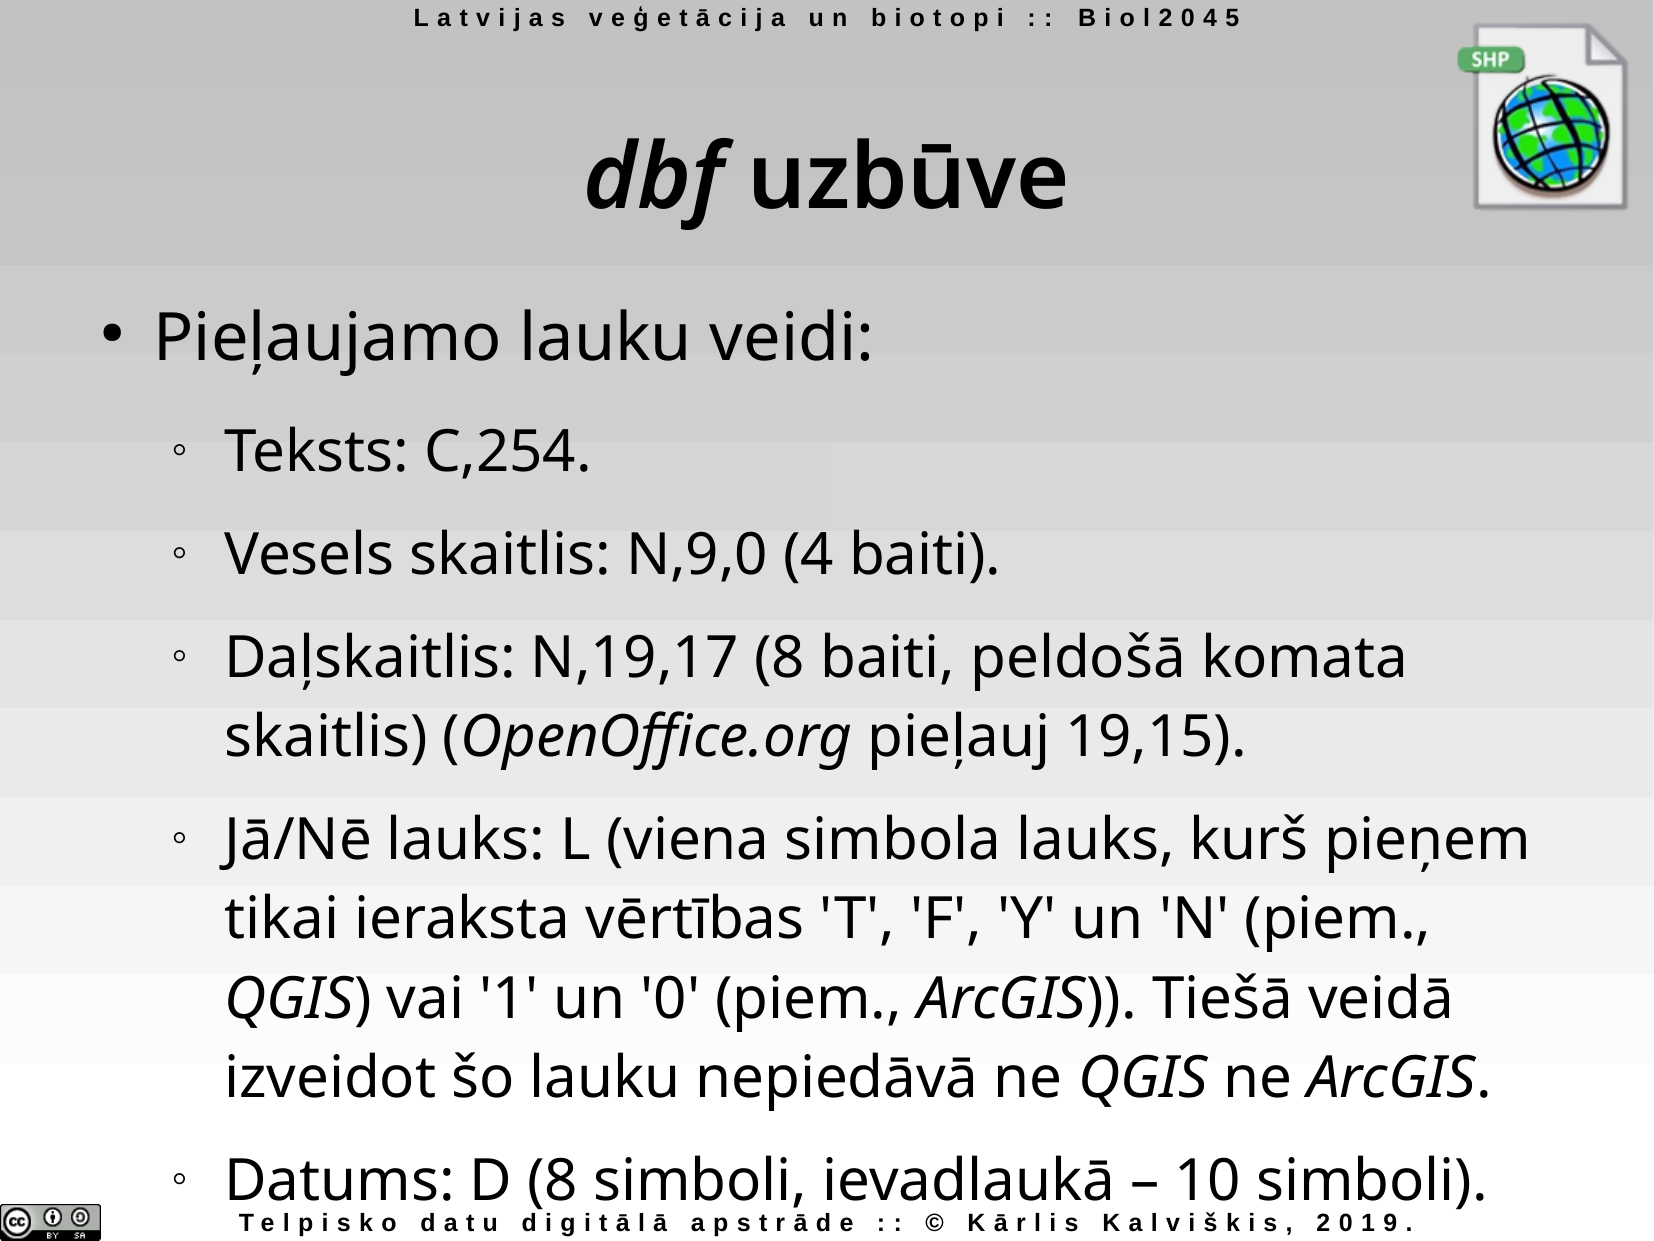

# dbf uzbūve
Pieļaujamo lauku veidi:
Teksts: C,254.
Vesels skaitlis: N,9,0 (4 baiti).
Daļskaitlis: N,19,17 (8 baiti, peldošā komata skaitlis) (OpenOffice.org pieļauj 19,15).
Jā/Nē lauks: L (viena simbola lauks, kurš pieņem tikai ieraksta vērtības 'T', 'F', 'Y' un 'N' (piem., QGIS) vai '1' un '0' (piem., ArcGIS)). Tiešā veidā izveidot šo lauku nepiedāvā ne QGIS ne ArcGIS.
Datums: D (8 simboli, ievadlaukā – 10 simboli).